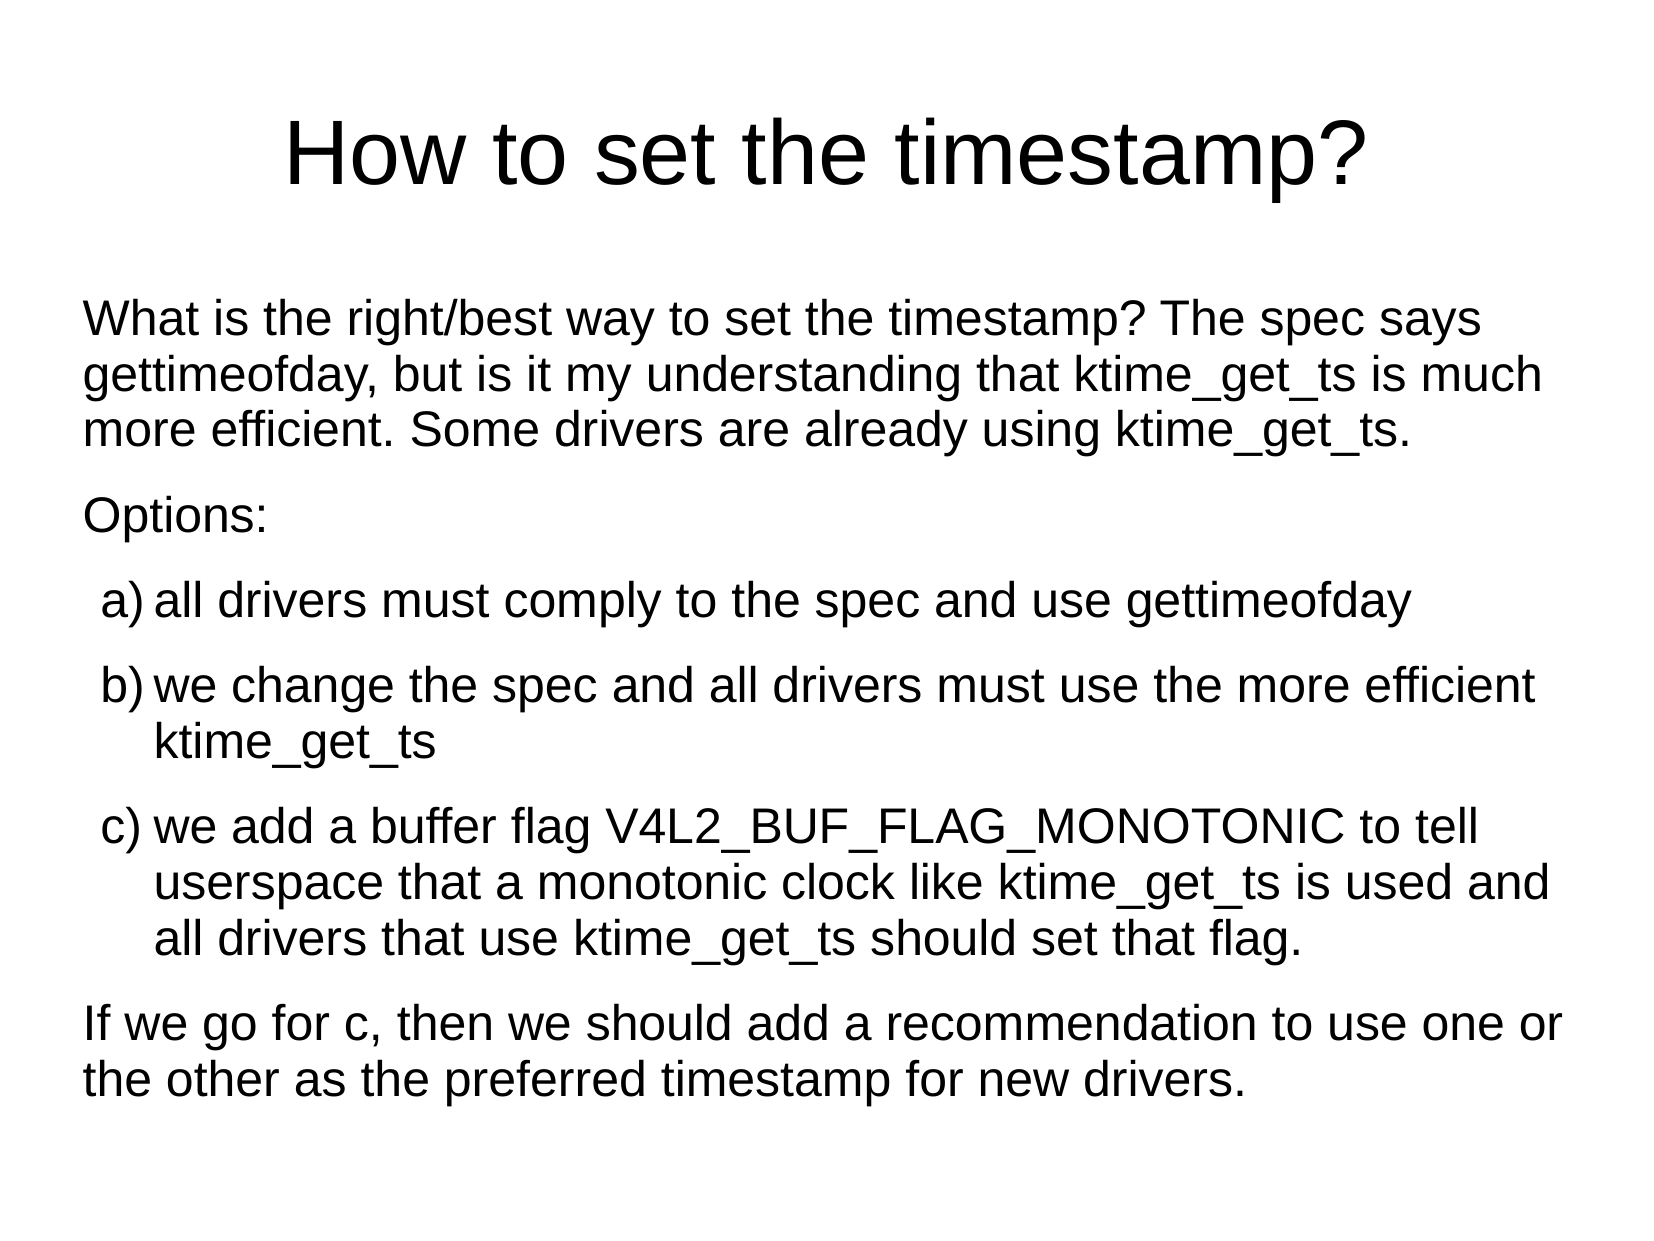

# How to set the timestamp?
What is the right/best way to set the timestamp? The spec says gettimeofday, but is it my understanding that ktime_get_ts is much more efficient. Some drivers are already using ktime_get_ts.
Options:
all drivers must comply to the spec and use gettimeofday
we change the spec and all drivers must use the more efficient ktime_get_ts
we add a buffer flag V4L2_BUF_FLAG_MONOTONIC to tell userspace that a monotonic clock like ktime_get_ts is used and all drivers that use ktime_get_ts should set that flag.
If we go for c, then we should add a recommendation to use one or the other as the preferred timestamp for new drivers.